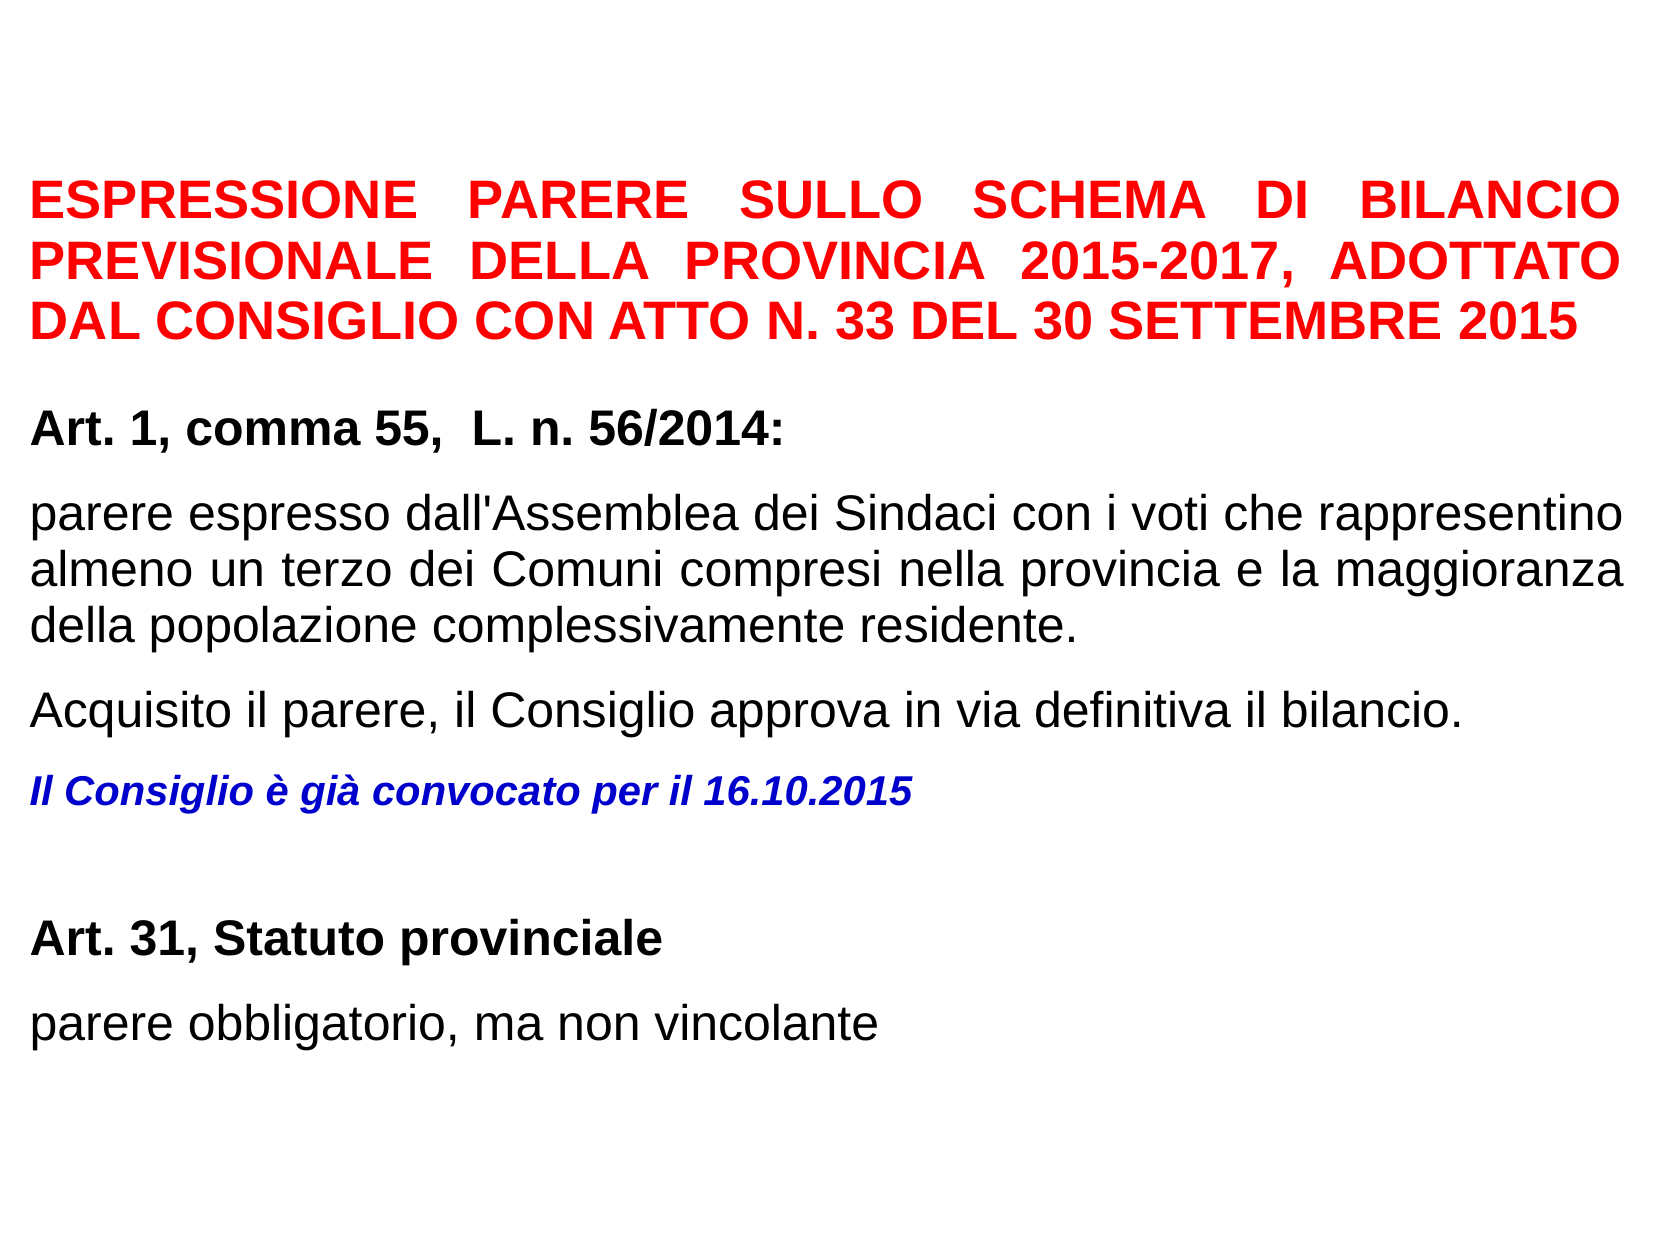

# ESPRESSIONE PARERE SULLO SCHEMA DI BILANCIO PREVISIONALE DELLA PROVINCIA 2015-2017, ADOTTATO DAL CONSIGLIO CON ATTO N. 33 DEL 30 SETTEMBRE 2015
Art. 1, comma 55, L. n. 56/2014:
parere espresso dall'Assemblea dei Sindaci con i voti che rappresentino almeno un terzo dei Comuni compresi nella provincia e la maggioranza della popolazione complessivamente residente.
Acquisito il parere, il Consiglio approva in via definitiva il bilancio.
Il Consiglio è già convocato per il 16.10.2015
Art. 31, Statuto provinciale
parere obbligatorio, ma non vincolante